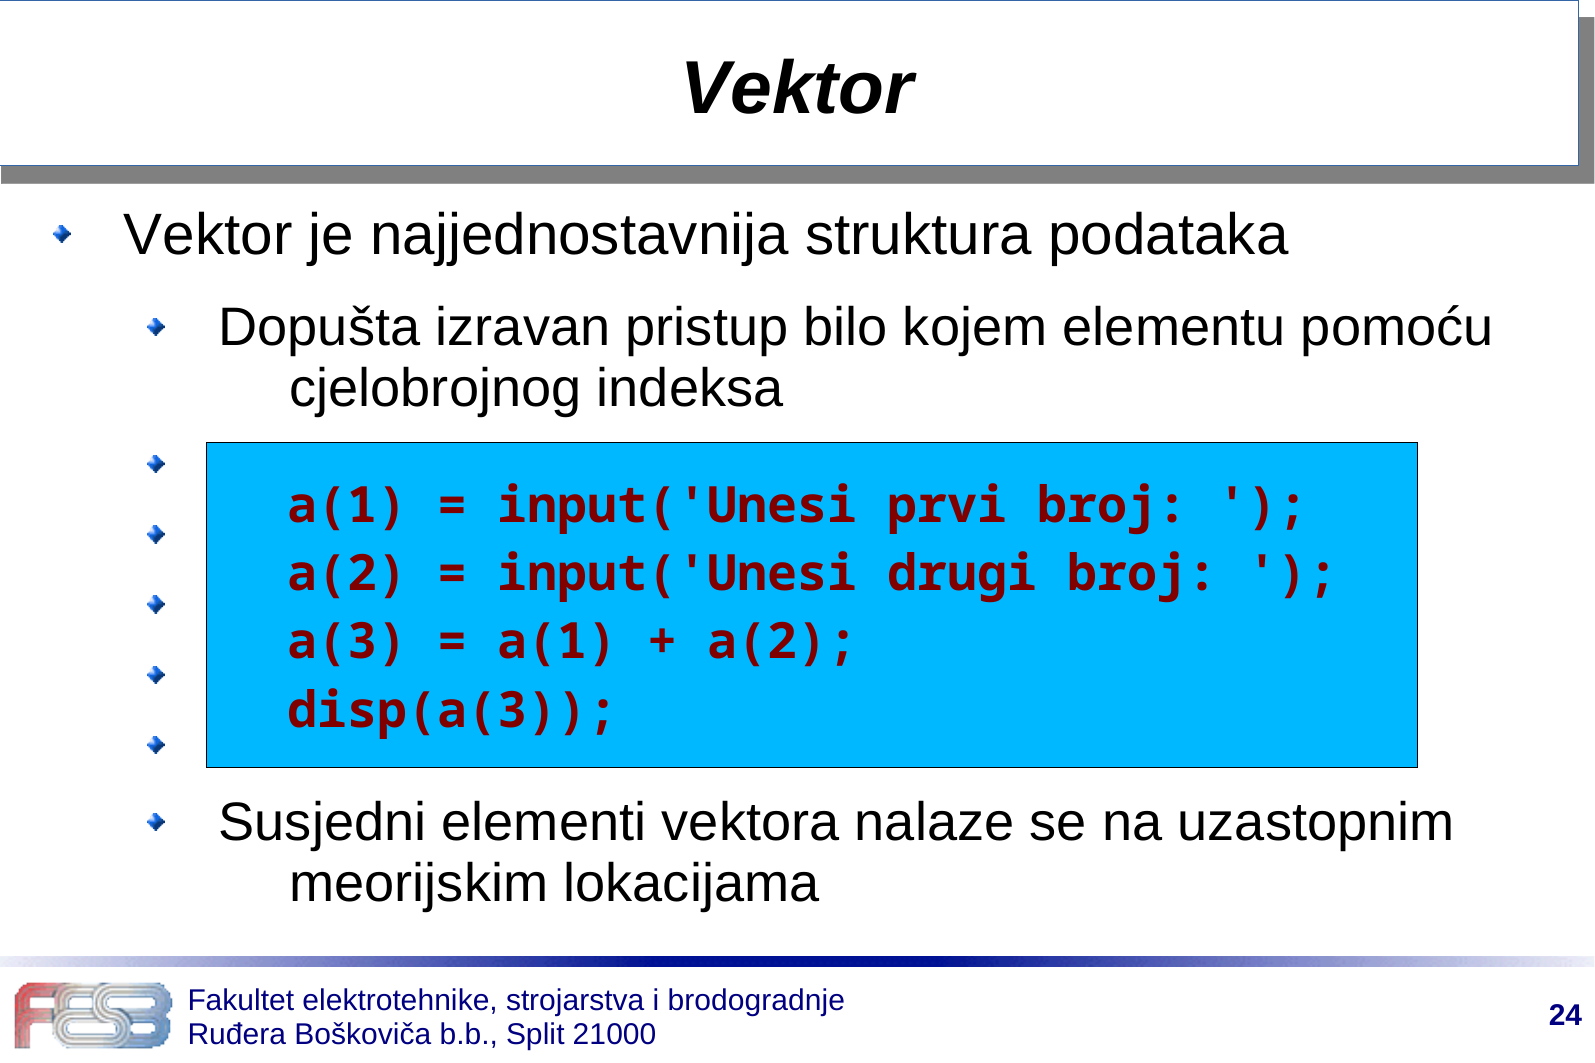

# Vektor
Vektor je najjednostavnija struktura podataka
Dopušta izravan pristup bilo kojem elementu pomoću cjelobrojnog indeksa
Susjedni elementi vektora nalaze se na uzastopnim meorijskim lokacijama
a(1) = input('Unesi prvi broj: ');
a(2) = input('Unesi drugi broj: ');
a(3) = a(1) + a(2);
disp(a(3));